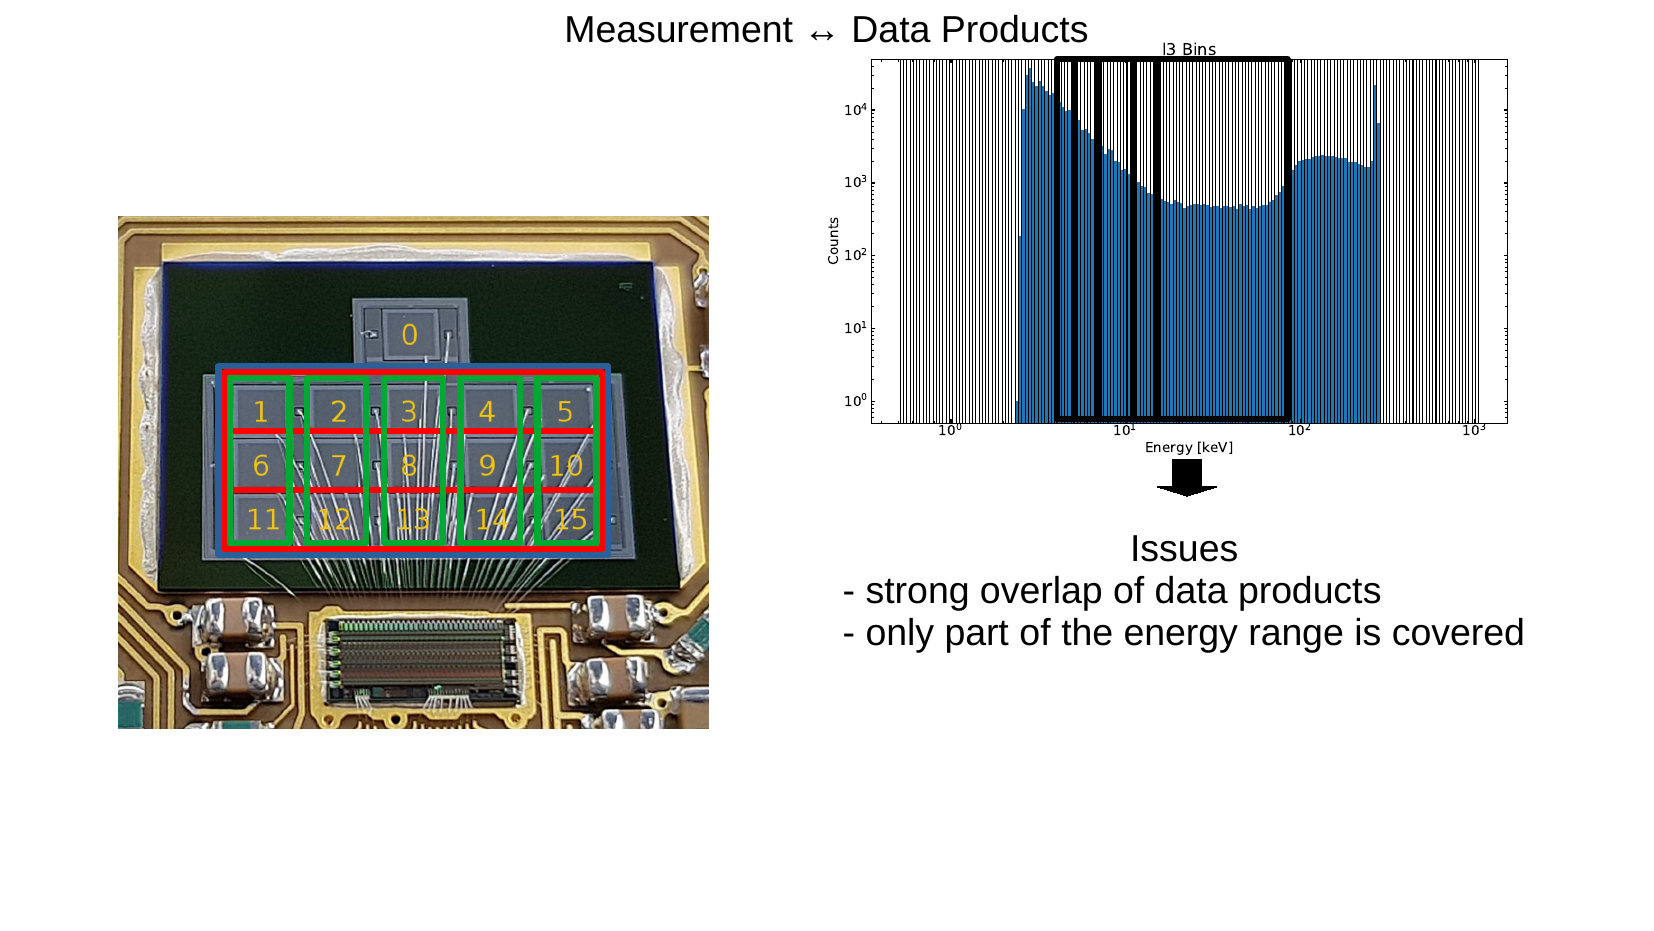

Measurement ↔ Data Products
Issues
- strong overlap of data products
- only part of the energy range is covered